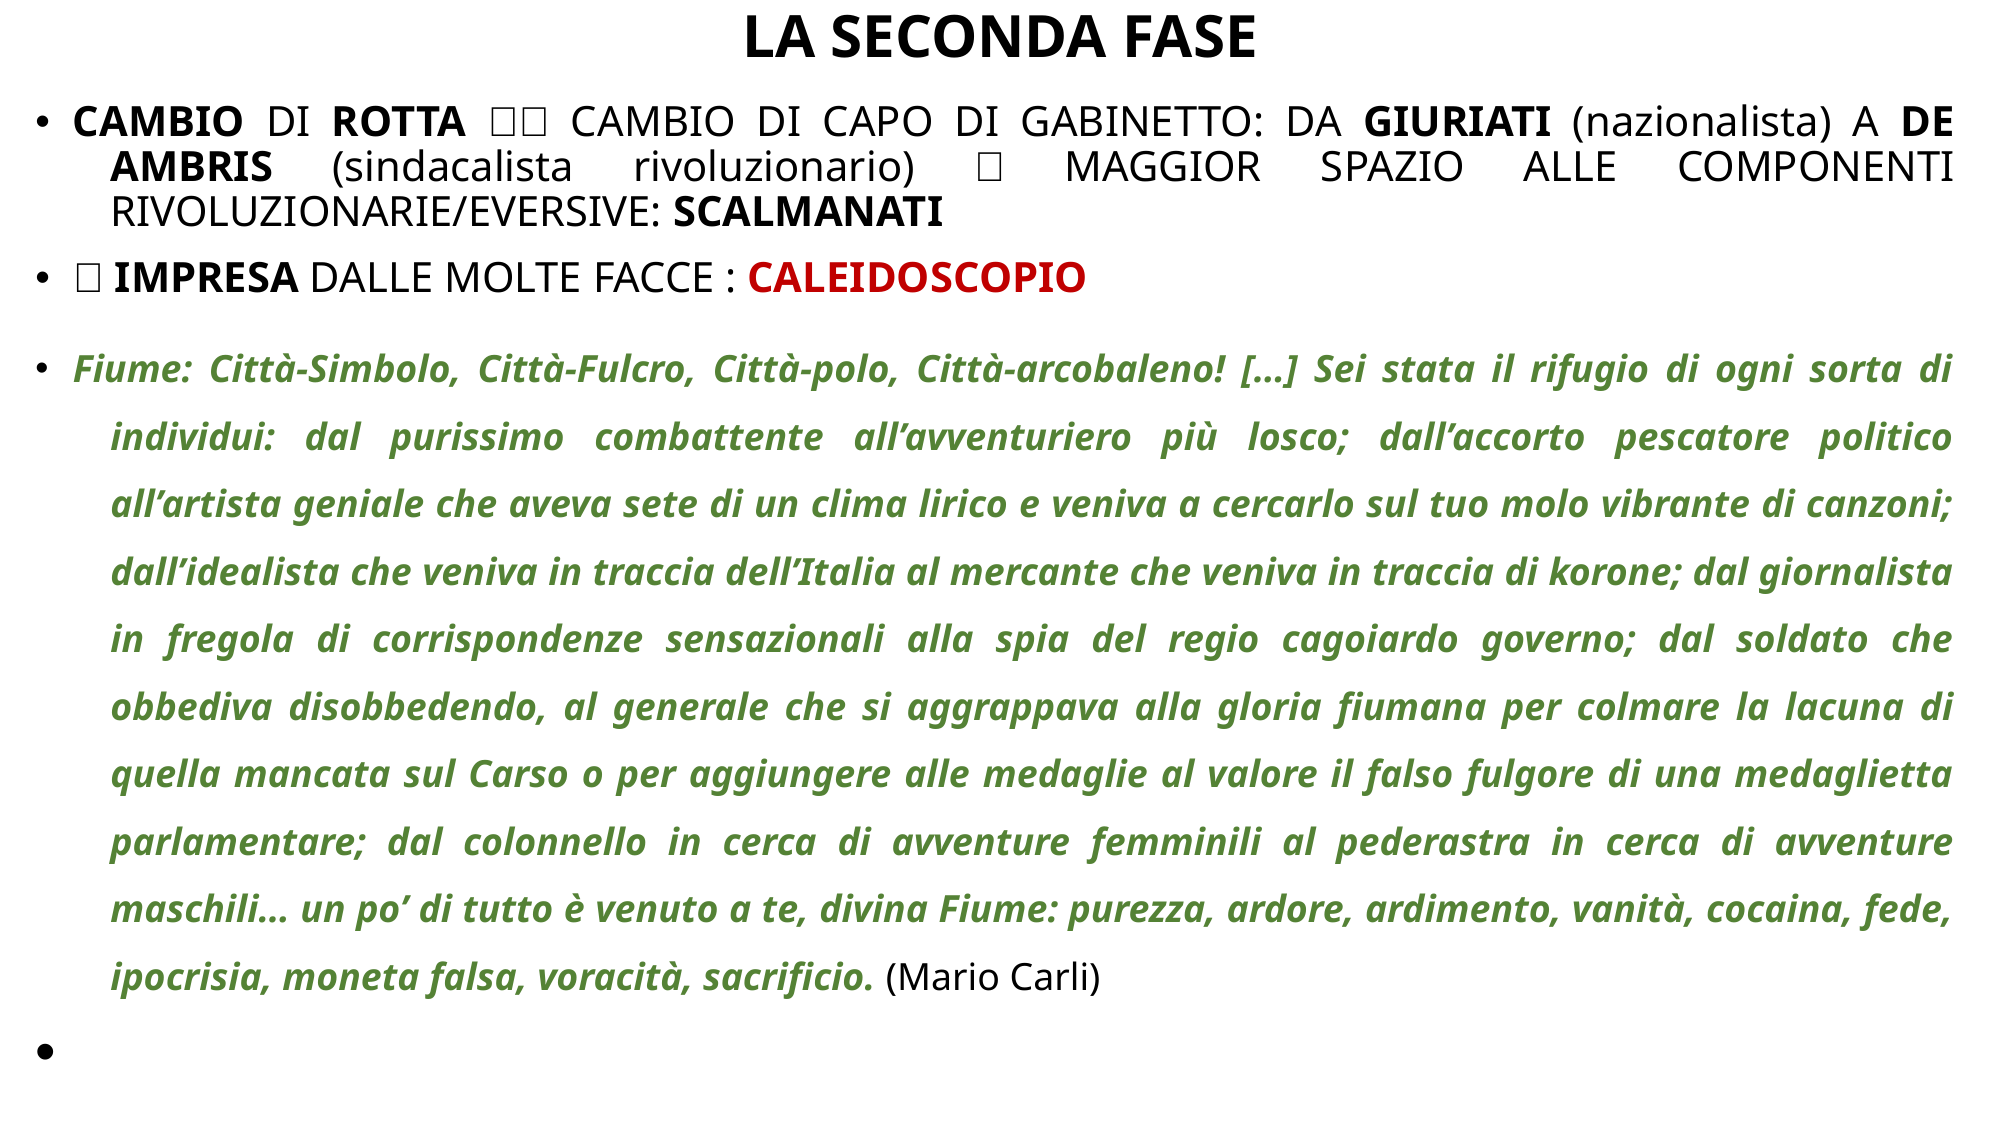

# LA SECONDA FASE
CAMBIO DI ROTTA  CAMBIO DI CAPO DI GABINETTO: DA GIURIATI (nazionalista) A DE AMBRIS (sindacalista rivoluzionario)  MAGGIOR SPAZIO ALLE COMPONENTI RIVOLUZIONARIE/EVERSIVE: SCALMANATI
 IMPRESA DALLE MOLTE FACCE : CALEIDOSCOPIO
Fiume: Città-Simbolo, Città-Fulcro, Città-polo, Città-arcobaleno! […] Sei stata il rifugio di ogni sorta di individui: dal purissimo combattente all’avventuriero più losco; dall’accorto pescatore politico all’artista geniale che aveva sete di un clima lirico e veniva a cercarlo sul tuo molo vibrante di canzoni; dall’idealista che veniva in traccia dell’Italia al mercante che veniva in traccia di korone; dal giornalista in fregola di corrispondenze sensazionali alla spia del regio cagoiardo governo; dal soldato che obbediva disobbedendo, al generale che si aggrappava alla gloria fiumana per colmare la lacuna di quella mancata sul Carso o per aggiungere alle medaglie al valore il falso fulgore di una medaglietta parlamentare; dal colonnello in cerca di avventure femminili al pederastra in cerca di avventure maschili… un po’ di tutto è venuto a te, divina Fiume: purezza, ardore, ardimento, vanità, cocaina, fede, ipocrisia, moneta falsa, voracità, sacrificio. (Mario Carli)